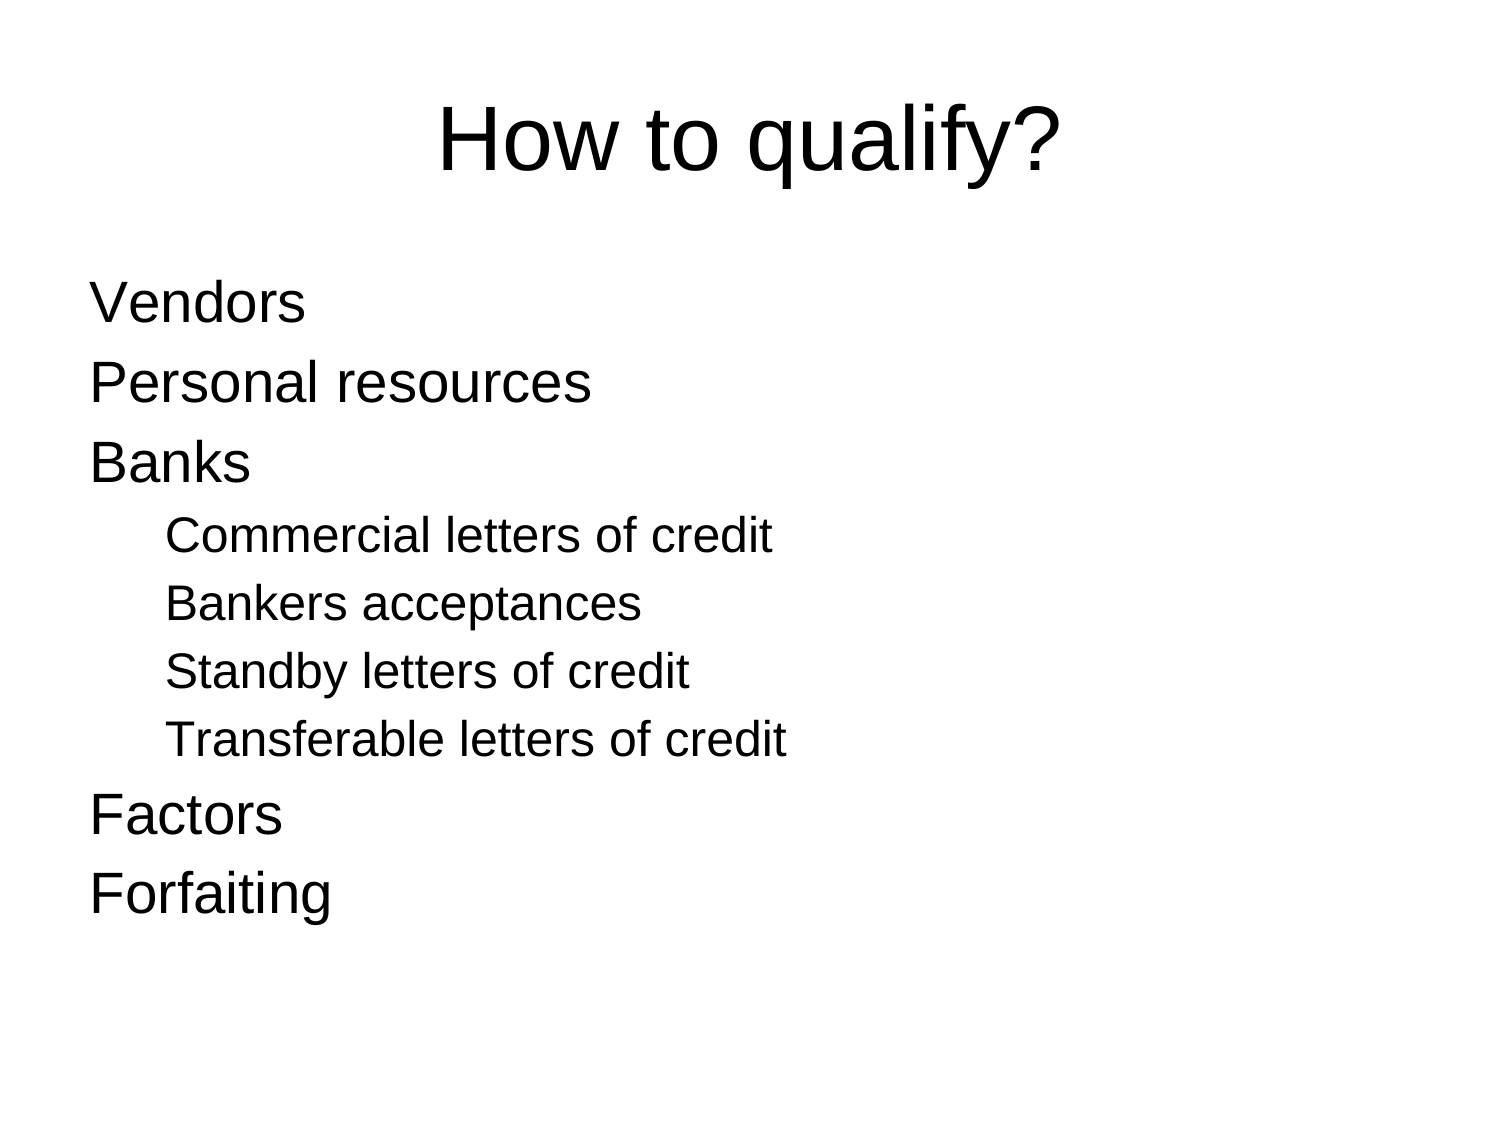

How to qualify?
# Vendors
Personal resources
Banks
Commercial letters of credit
Bankers acceptances
Standby letters of credit
Transferable letters of credit
Factors
Forfaiting